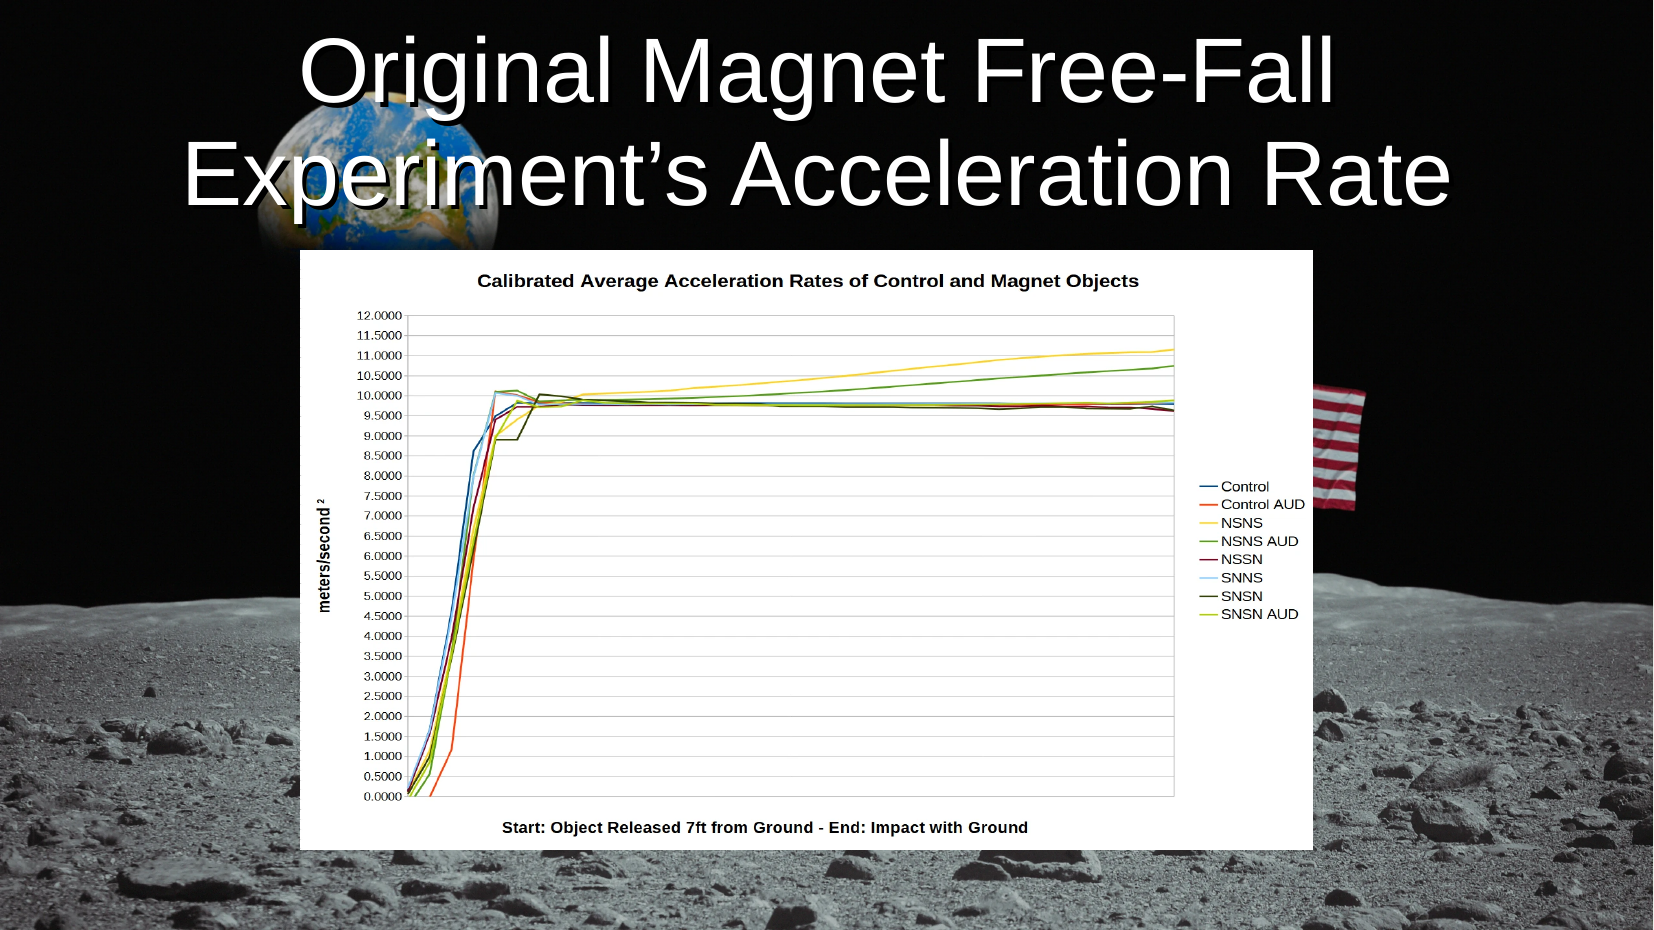

# Original Magnet Free-Fall Experiment’s Acceleration Rate